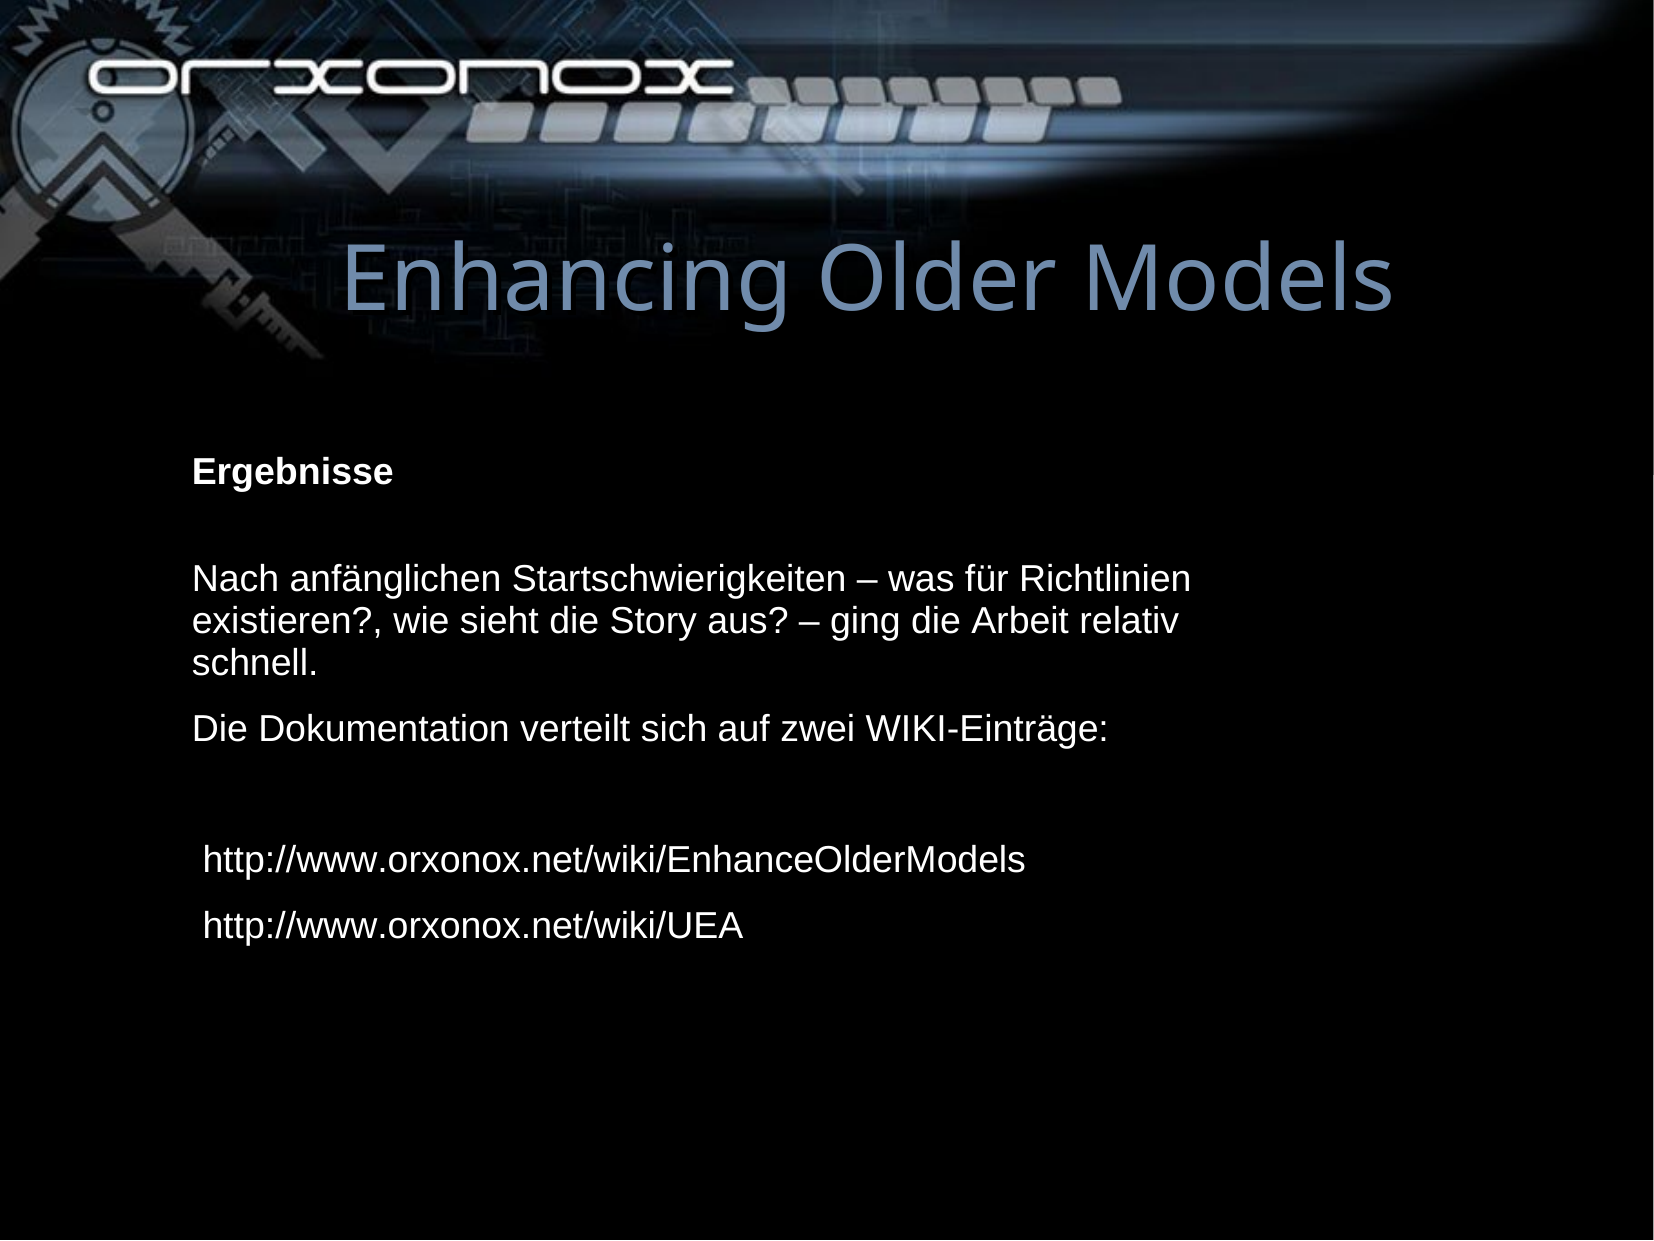

Enhancing Older Models
Ergebnisse
Nach anfänglichen Startschwierigkeiten – was für Richtlinien existieren?, wie sieht die Story aus? – ging die Arbeit relativ schnell.
Die Dokumentation verteilt sich auf zwei WIKI-Einträge:
 http://www.orxonox.net/wiki/EnhanceOlderModels
 http://www.orxonox.net/wiki/UEA